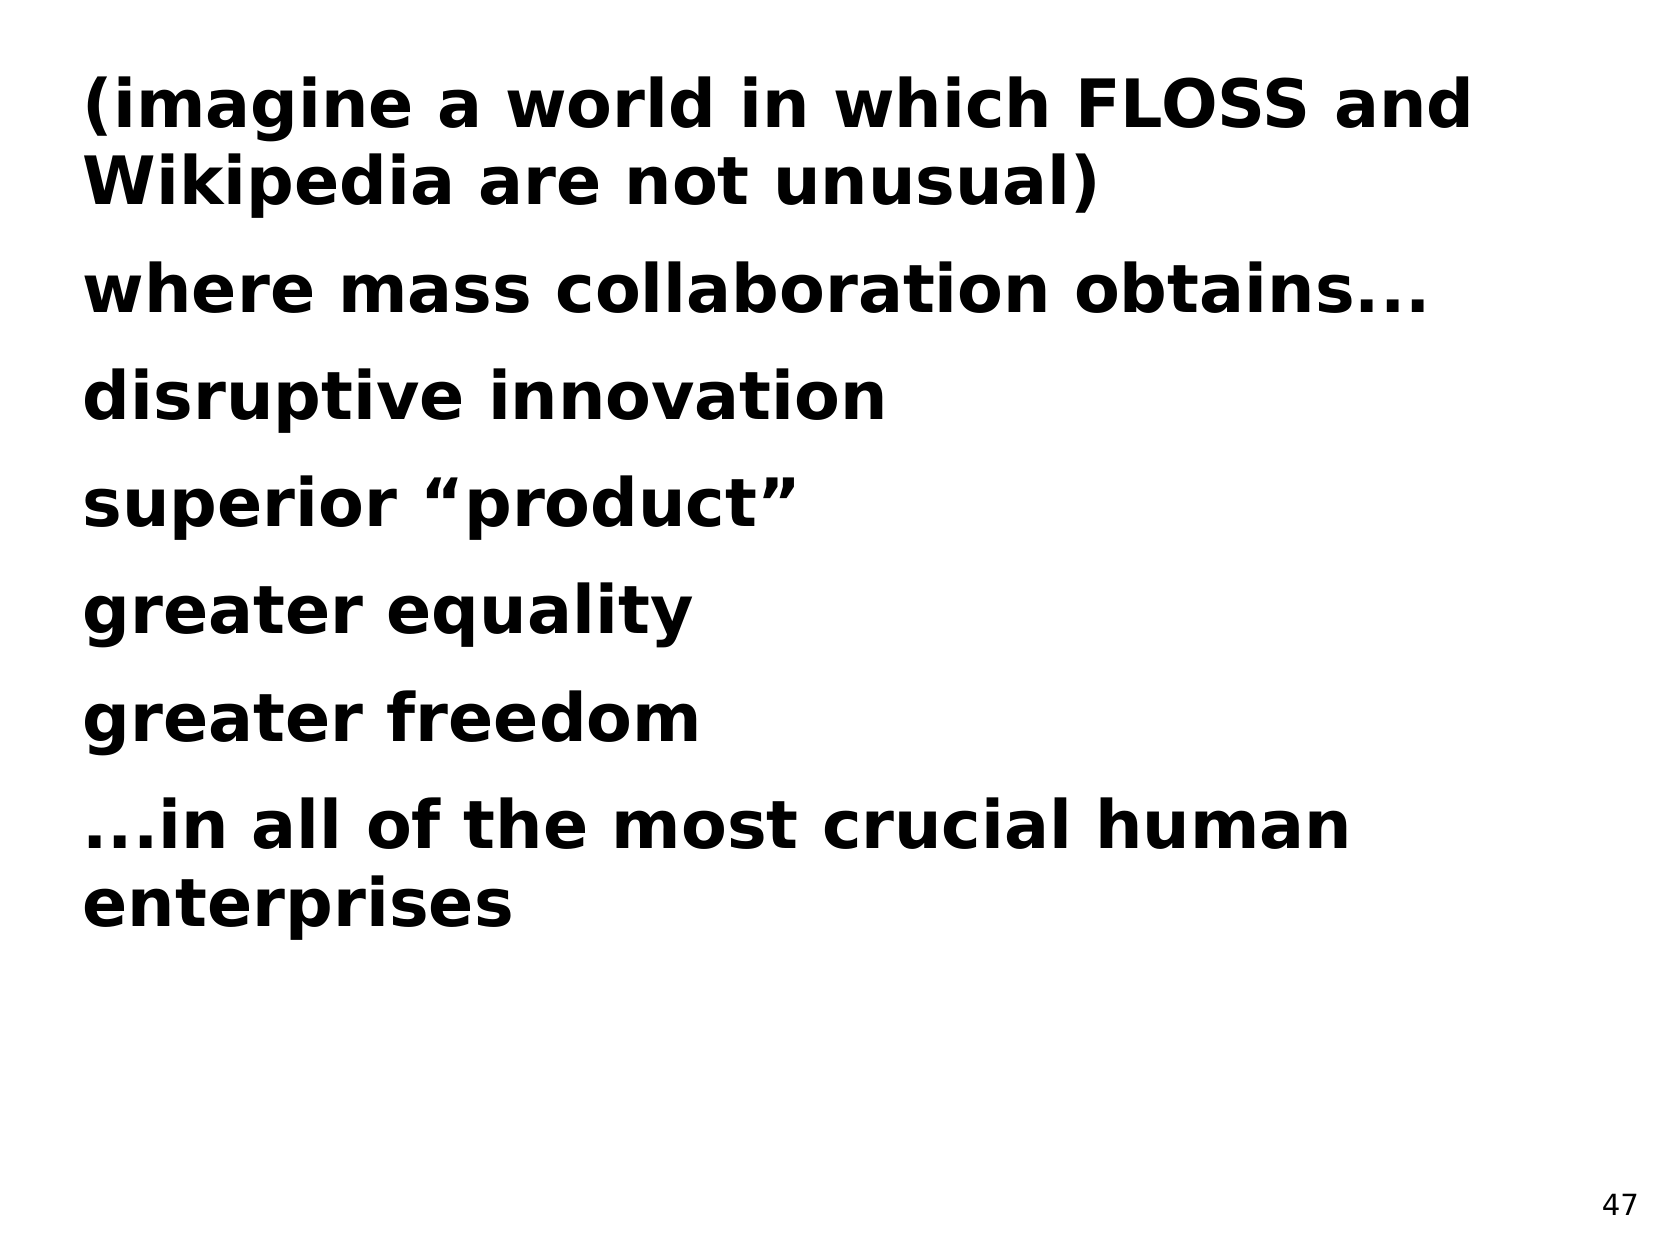

# (imagine a world in which FLOSS and Wikipedia are not unusual)
where mass collaboration obtains...
disruptive innovation
superior “product”
greater equality
greater freedom
...in all of the most crucial human enterprises